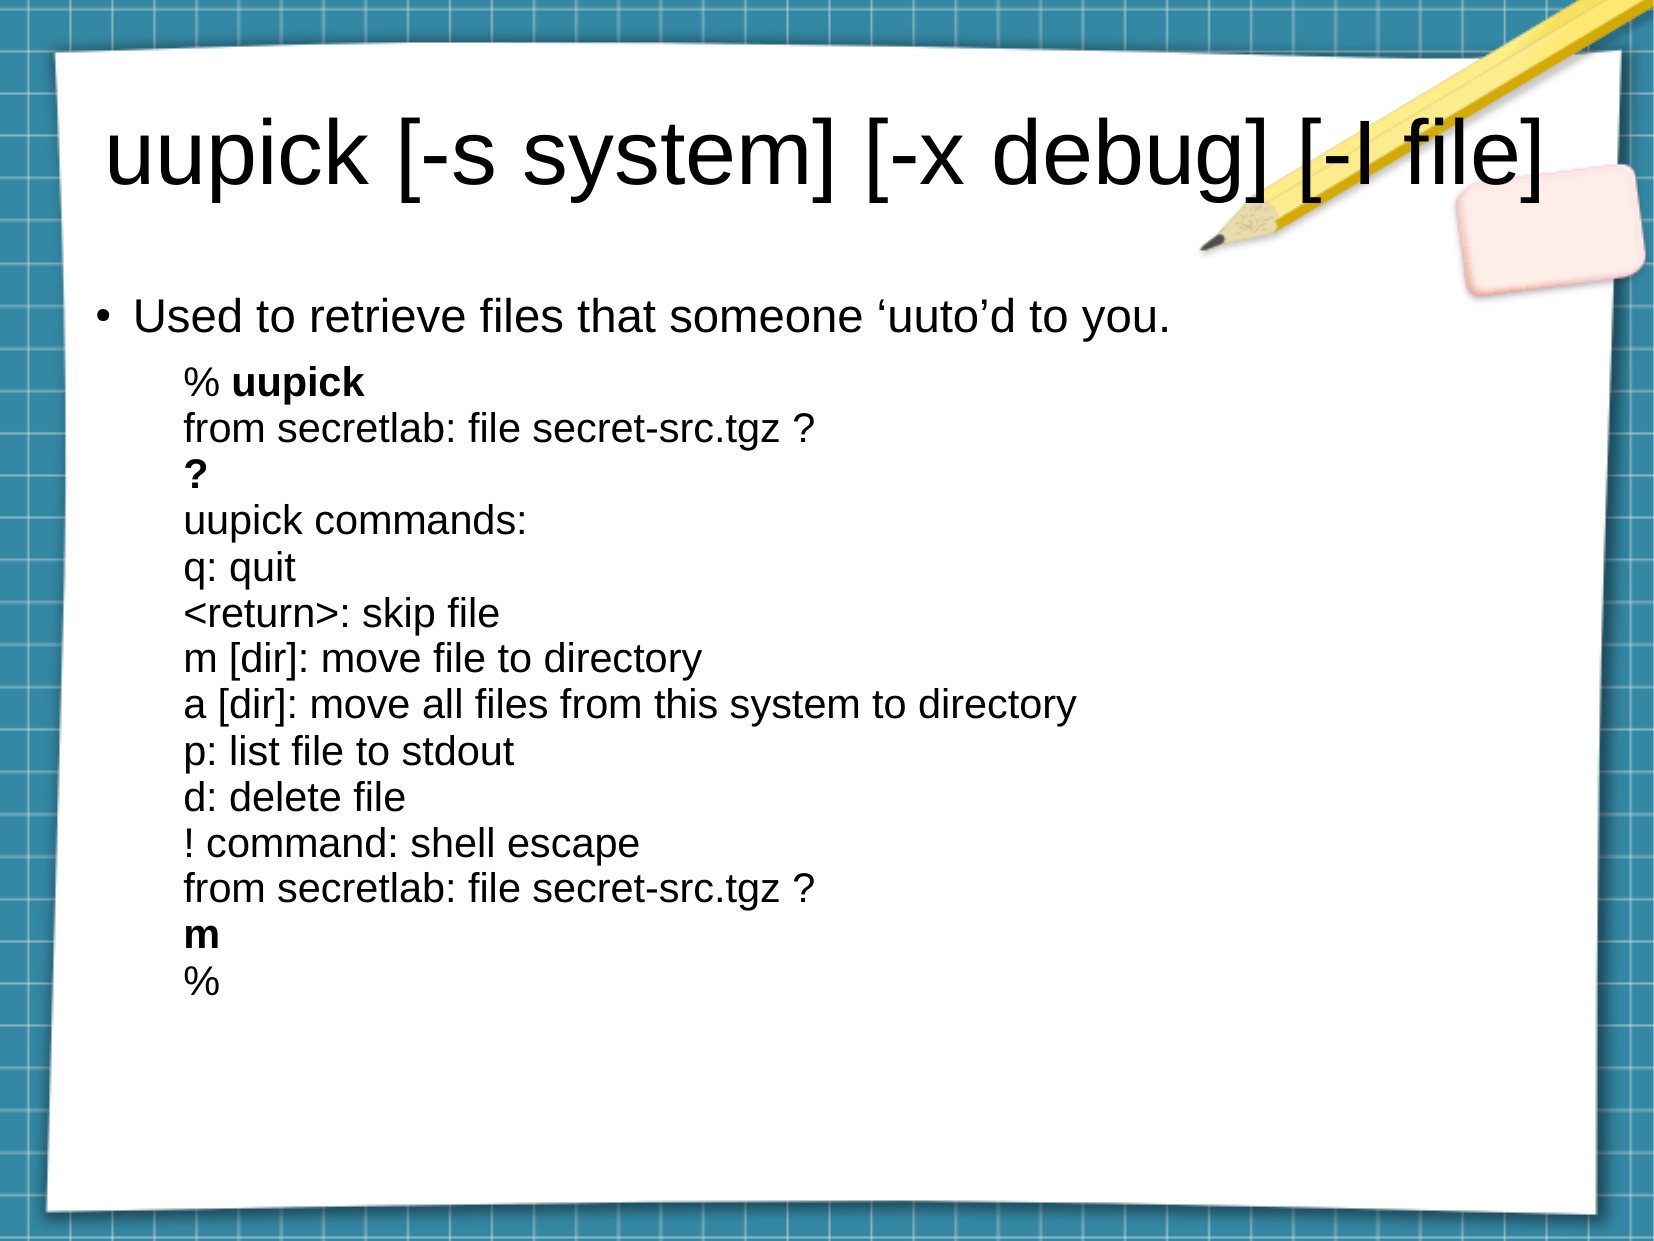

# uupick [-s system] [-x debug] [-I file]
Used to retrieve files that someone ‘uuto’d to you.
% uupick
from secretlab: file secret-src.tgz ?
?
uupick commands:
q: quit
<return>: skip file
m [dir]: move file to directory
a [dir]: move all files from this system to directory
p: list file to stdout
d: delete file
! command: shell escape
from secretlab: file secret-src.tgz ?
m
%